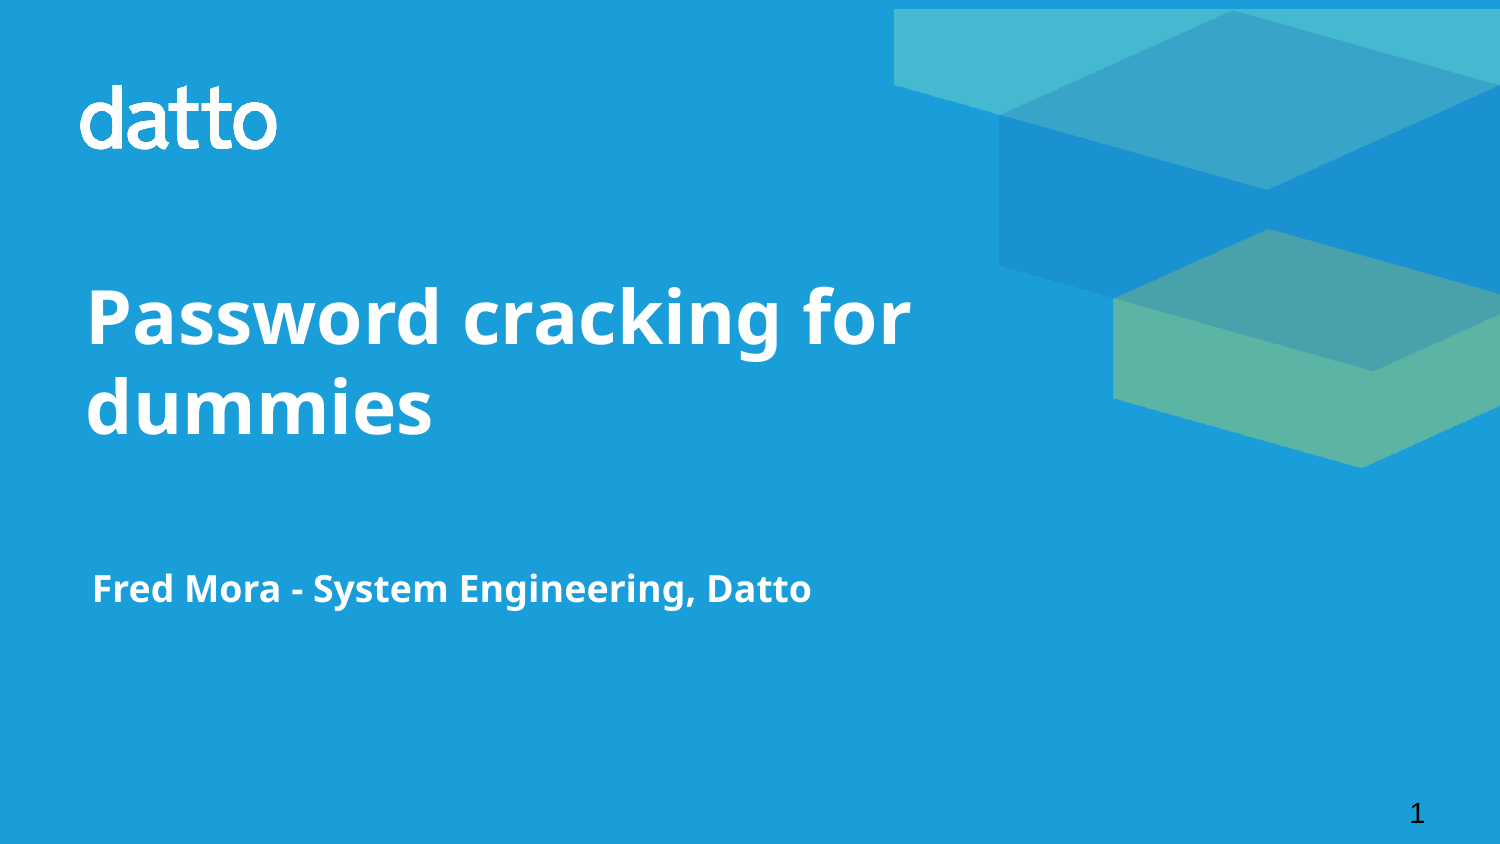

# Password cracking for dummies
Fred Mora - System Engineering, Datto